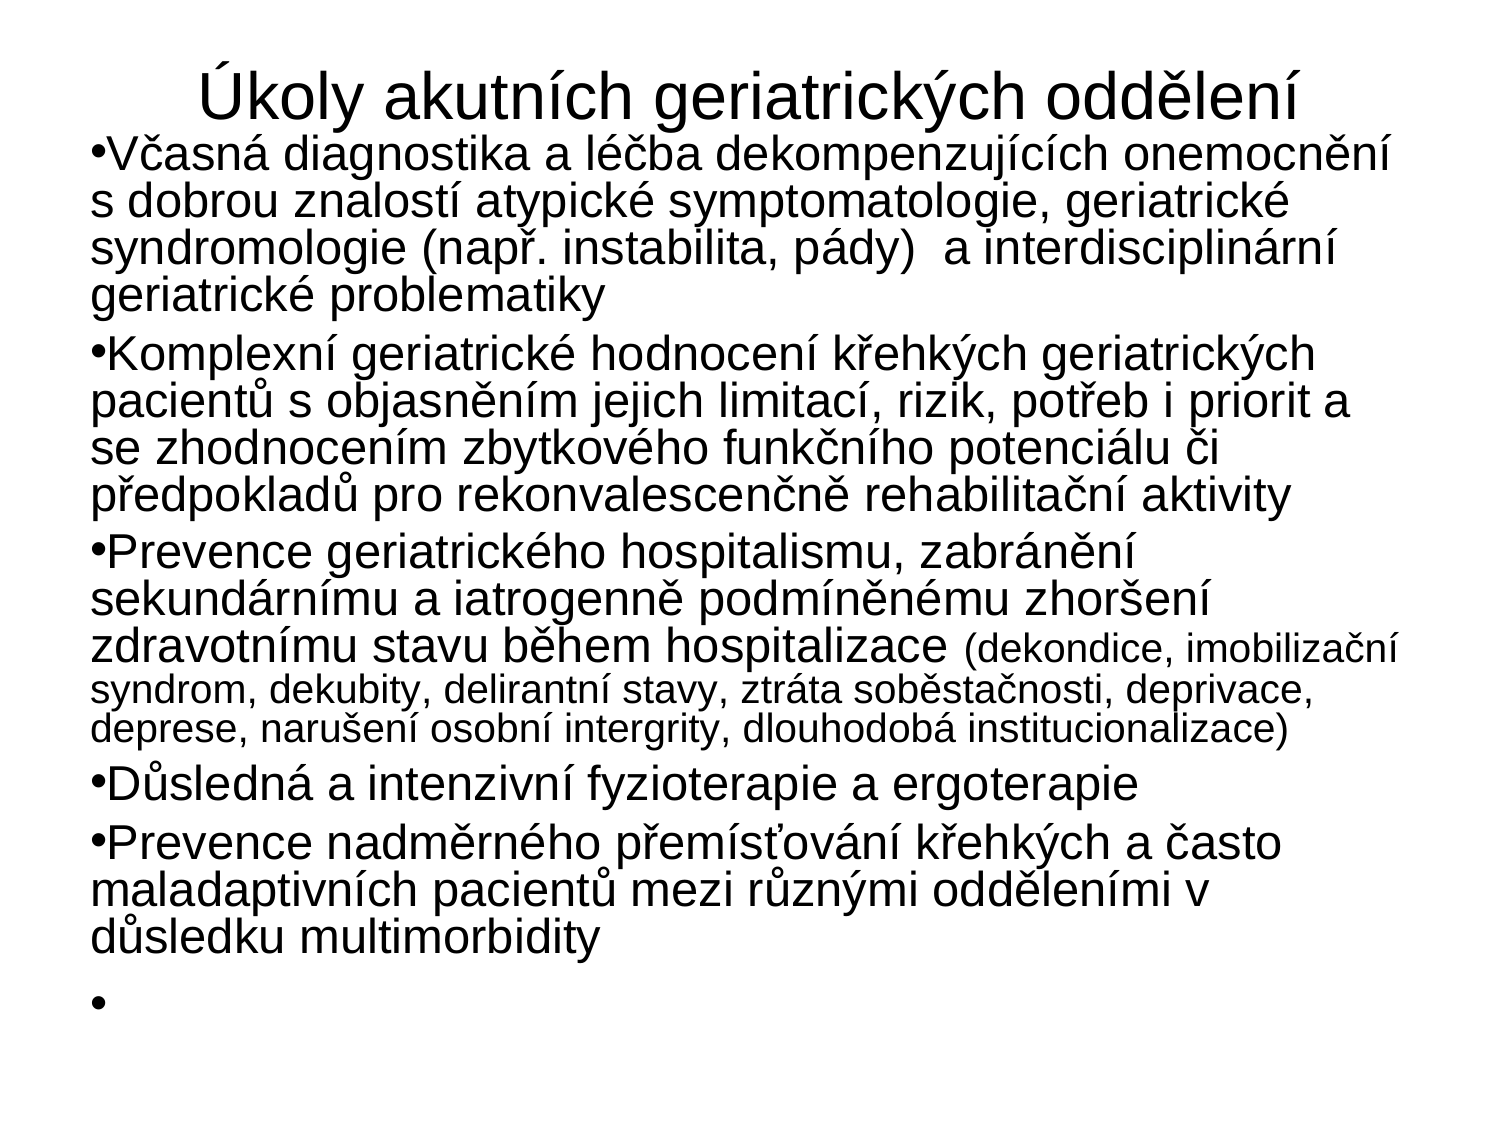

# Úkoly akutních geriatrických oddělení
Včasná diagnostika a léčba dekompenzujících onemocnění s dobrou znalostí atypické symptomatologie, geriatrické syndromologie (např. instabilita, pády) a interdisciplinární geriatrické problematiky
Komplexní geriatrické hodnocení křehkých geriatrických pacientů s objasněním jejich limitací, rizik, potřeb i priorit a se zhodnocením zbytkového funkčního potenciálu či předpokladů pro rekonvalescenčně rehabilitační aktivity
Prevence geriatrického hospitalismu, zabránění sekundárnímu a iatrogenně podmíněnému zhoršení zdravotnímu stavu během hospitalizace (dekondice, imobilizační syndrom, dekubity, delirantní stavy, ztráta soběstačnosti, deprivace, deprese, narušení osobní intergrity, dlouhodobá institucionalizace)
Důsledná a intenzivní fyzioterapie a ergoterapie
Prevence nadměrného přemísťování křehkých a často maladaptivních pacientů mezi různými odděleními v důsledku multimorbidity